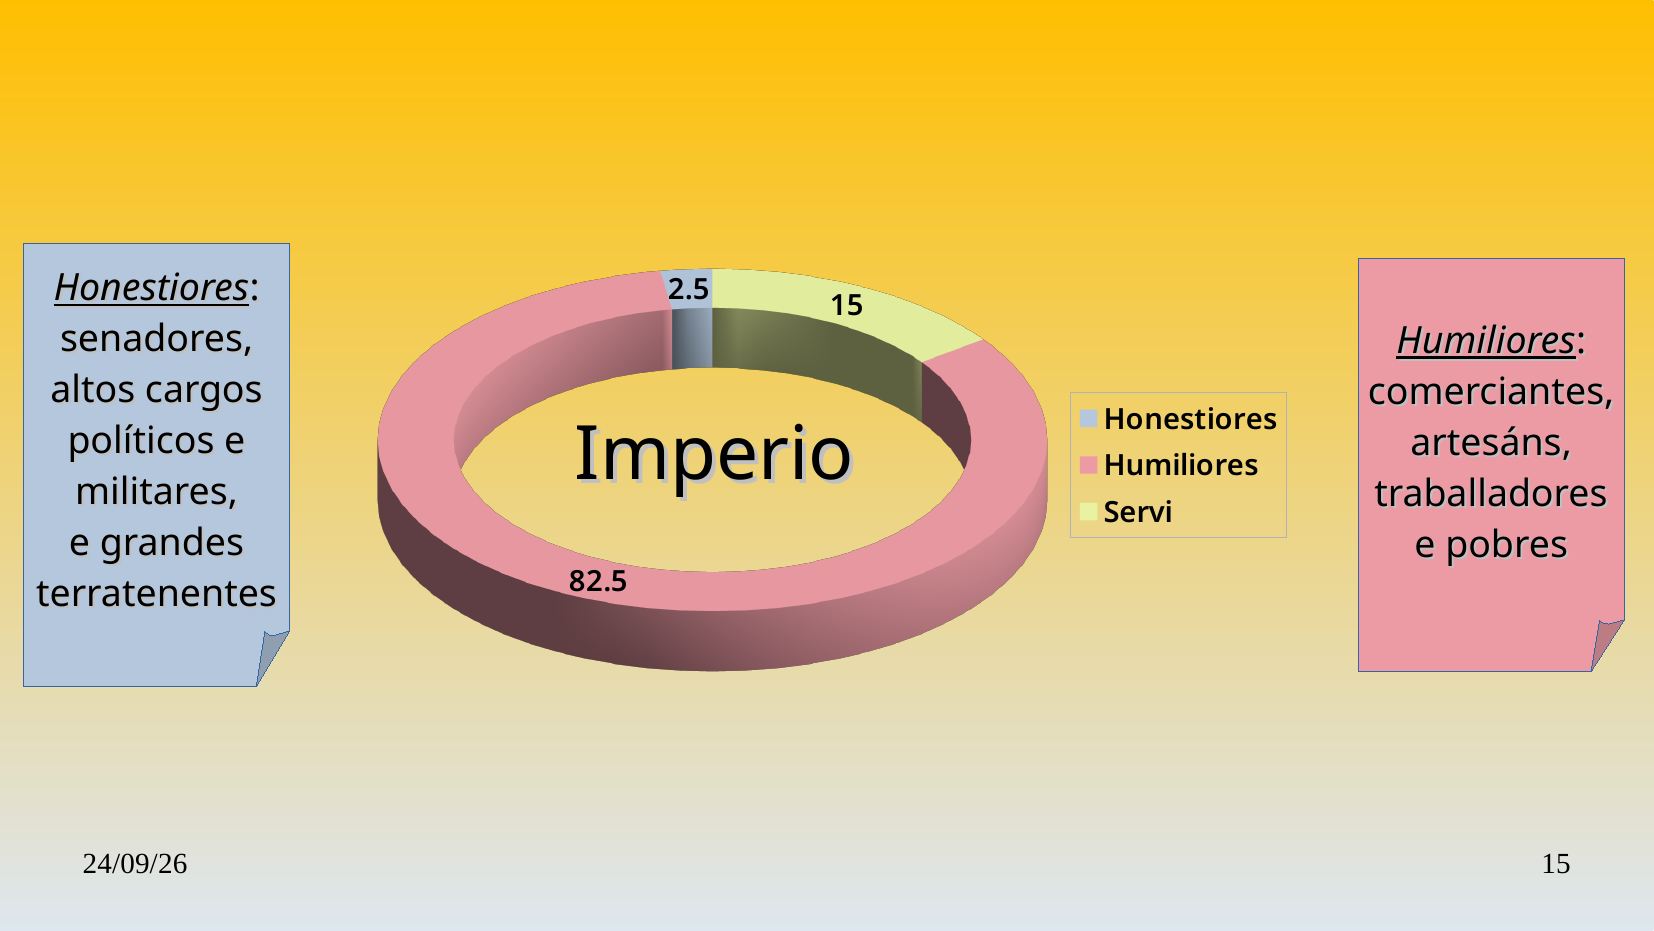

### Chart
| Category | Columna 1 | Columna 2 | Columna 3 |
|---|---|---|---|
| Honestiores | 2.5 | None | None |
| Humiliores | 82.5 | None | None |
| Servi | 15.0 | None | None |Honestiores:
senadores,
altos cargos
políticos e
militares,
e grandes
terratenentes
Humiliores:
comerciantes,
artesáns,
traballadores
e pobres
Imperio
15